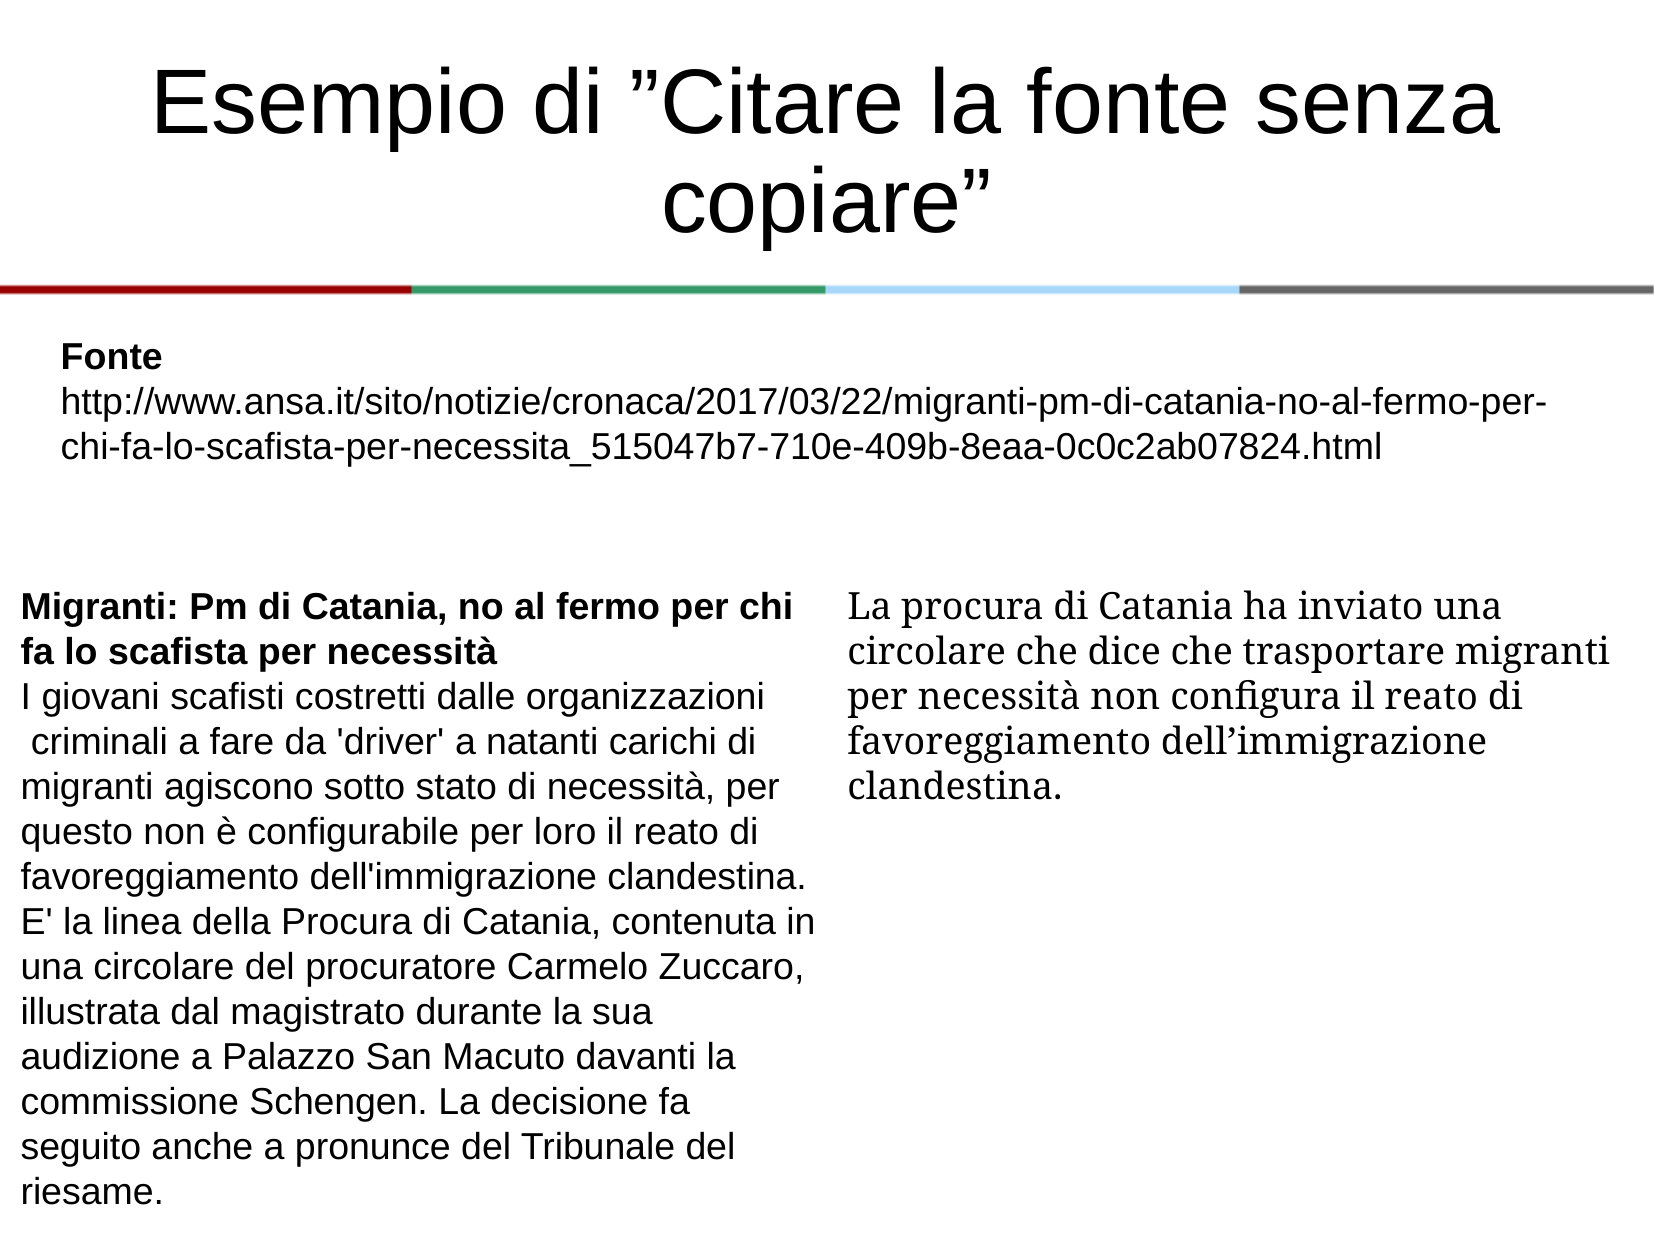

# Esempio di ”Citare la fonte senza copiare”
Fonte
http://www.ansa.it/sito/notizie/cronaca/2017/03/22/migranti-pm-di-catania-no-al-fermo-per-chi-fa-lo-scafista-per-necessita_515047b7-710e-409b-8eaa-0c0c2ab07824.html
Migranti: Pm di Catania, no al fermo per chi fa lo scafista per necessità
I giovani scafisti costretti dalle organizzazioni  criminali a fare da 'driver' a natanti carichi di migranti agiscono sotto stato di necessità, per questo non è configurabile per loro il reato di favoreggiamento dell'immigrazione clandestina. E' la linea della Procura di Catania, contenuta in una circolare del procuratore Carmelo Zuccaro, illustrata dal magistrato durante la sua audizione a Palazzo San Macuto davanti la commissione Schengen. La decisione fa seguito anche a pronunce del Tribunale del riesame.
La procura di Catania ha inviato una circolare che dice che trasportare migranti per necessità non configura il reato di favoreggiamento dell’immigrazione clandestina.